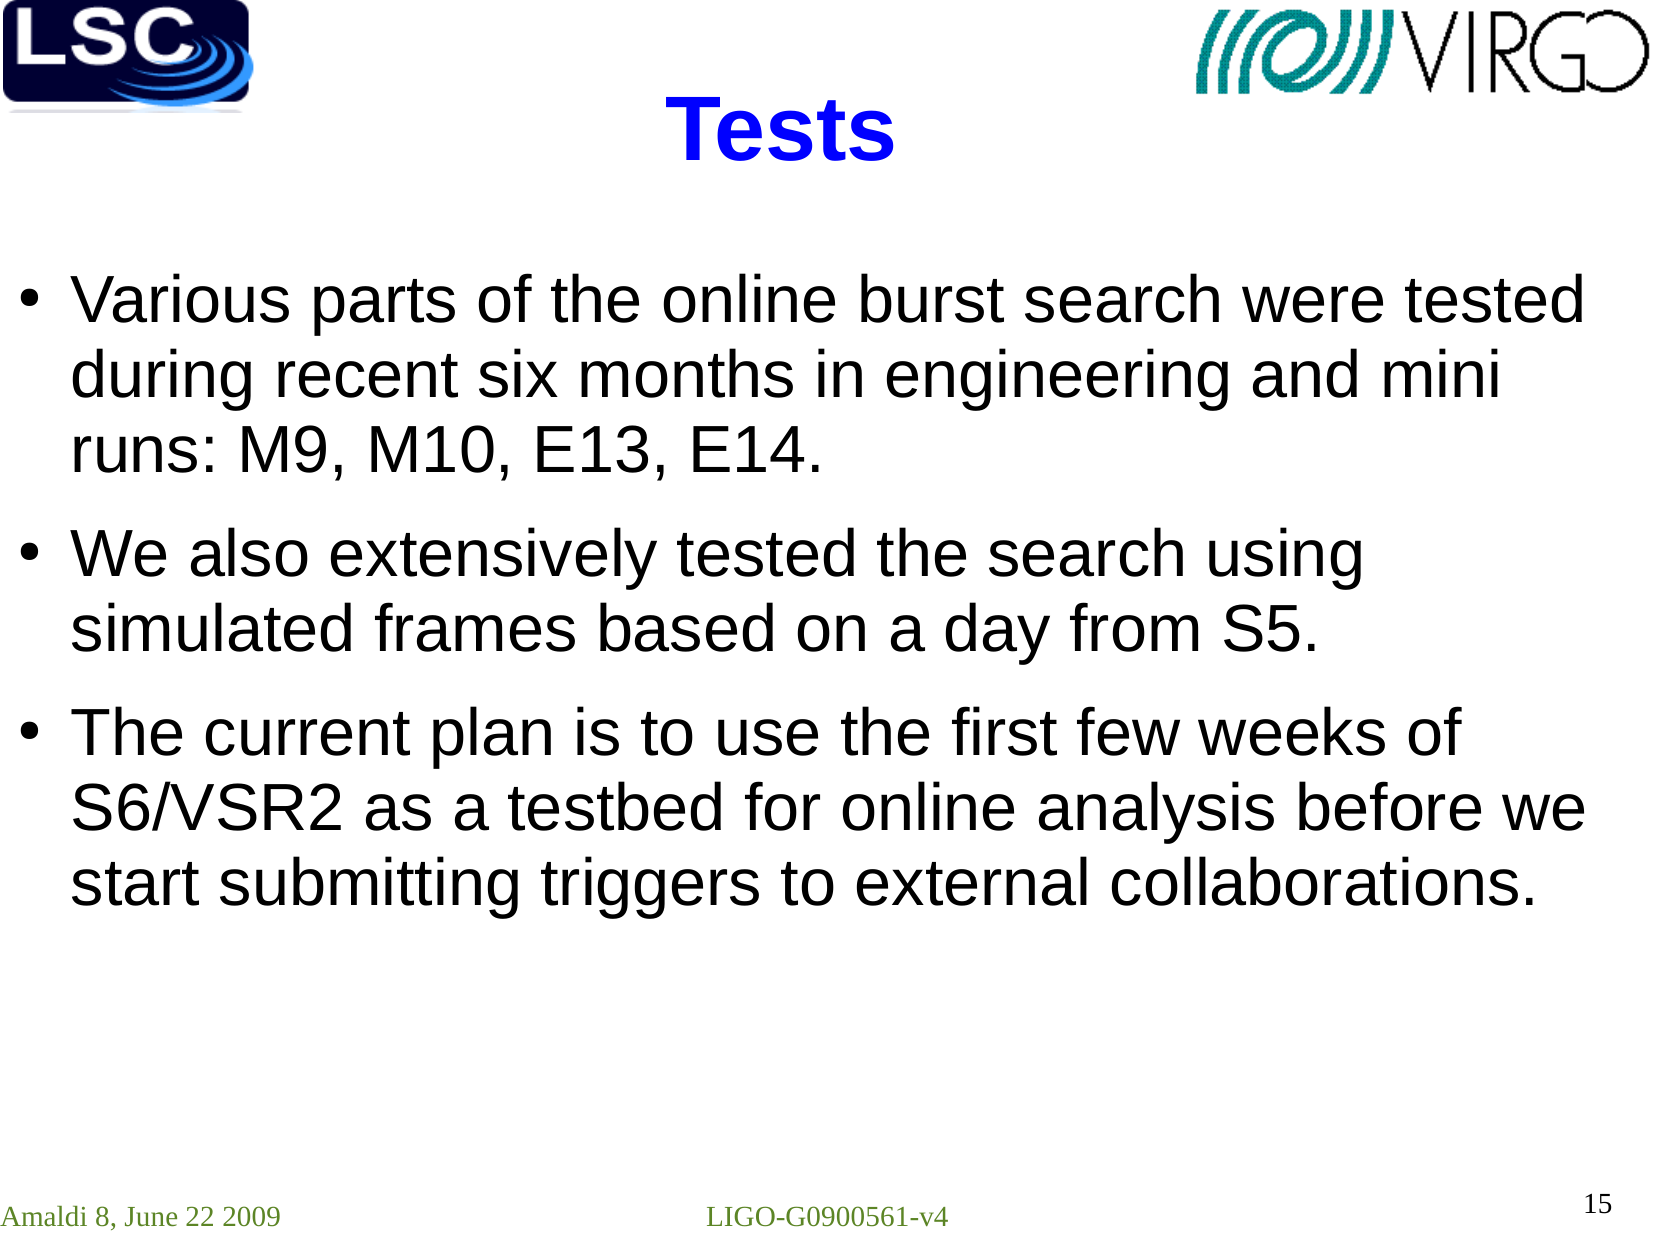

# Tests
Various parts of the online burst search were tested during recent six months in engineering and mini runs: M9, M10, E13, E14.
We also extensively tested the search using simulated frames based on a day from S5.
The current plan is to use the first few weeks of S6/VSR2 as a testbed for online analysis before we start submitting triggers to external collaborations.
15